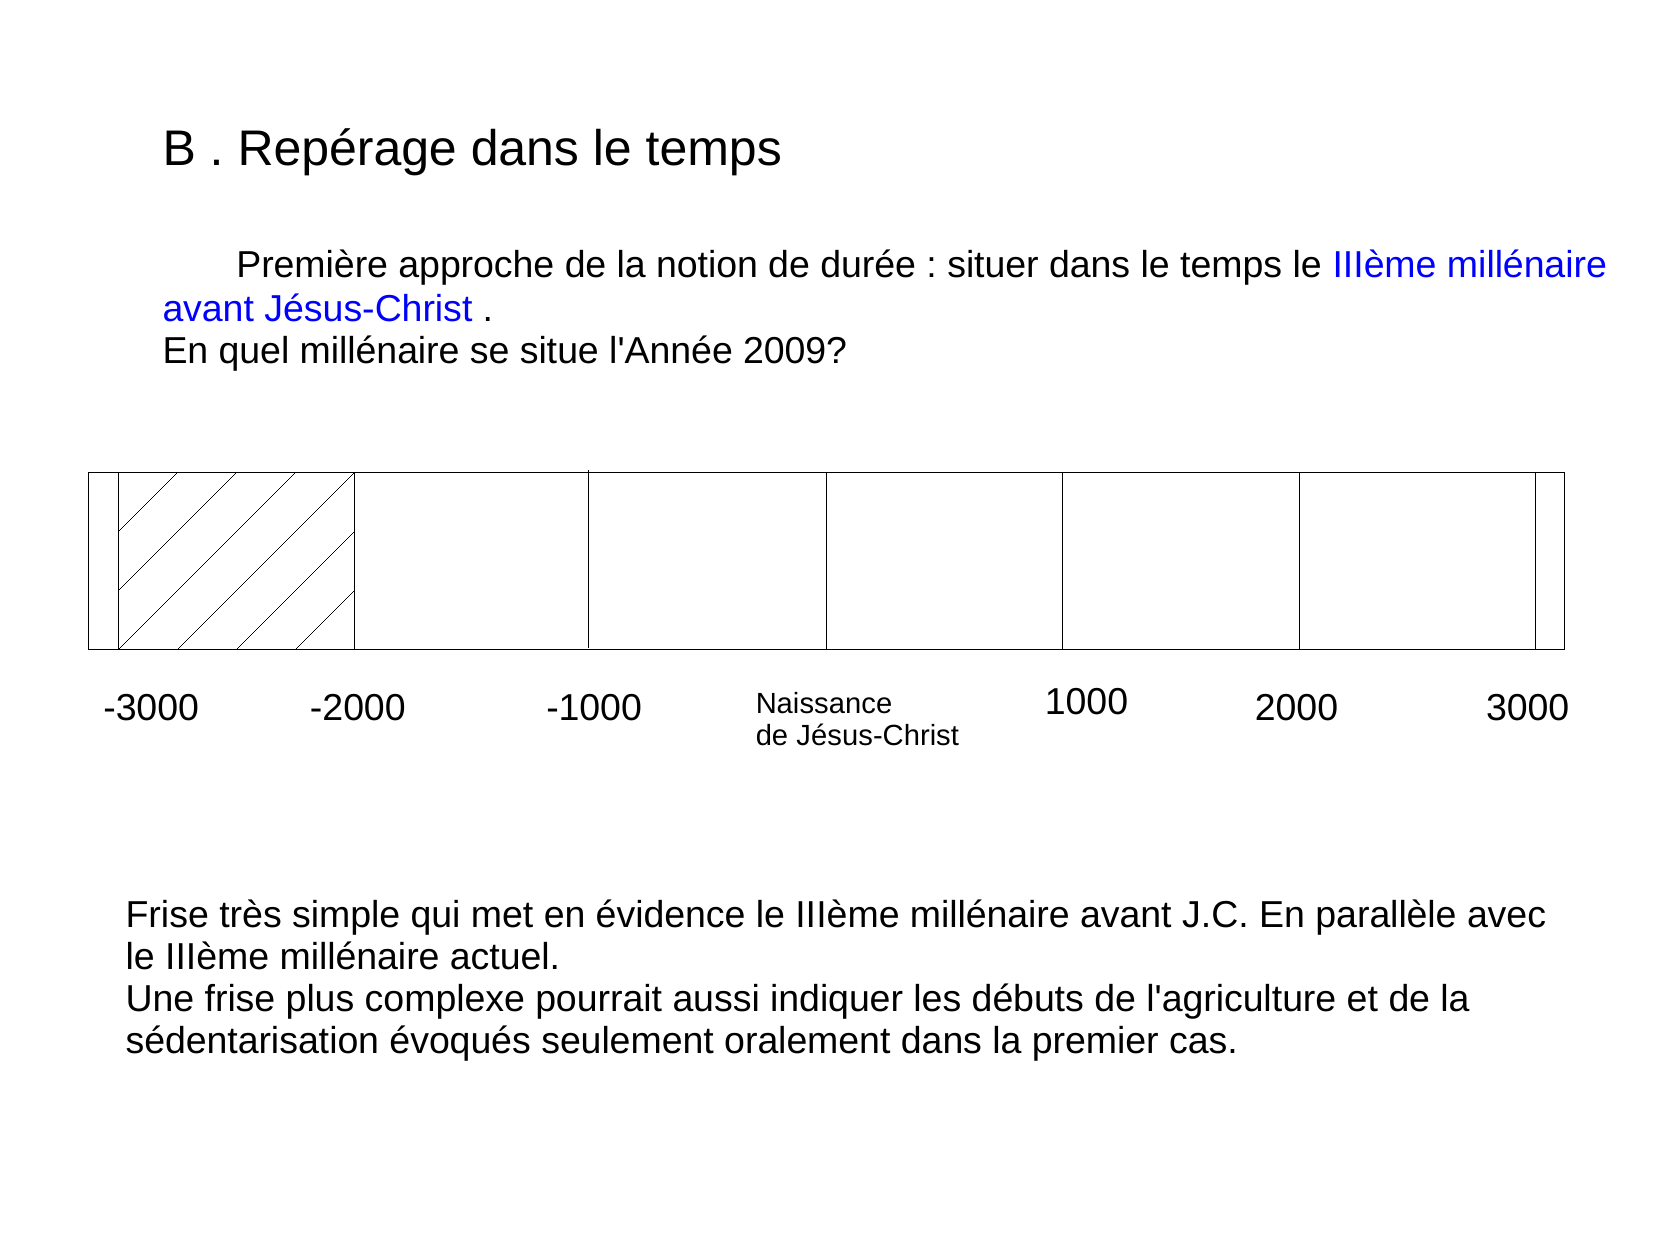

B . Repérage dans le temps
	Première approche de la notion de durée : situer dans le temps le IIIème millénaire
avant Jésus-Christ .
En quel millénaire se situe l'Année 2009?
1000
-3000
-2000
-1000
Naissance
de Jésus-Christ
2000
3000
Frise très simple qui met en évidence le IIIème millénaire avant J.C. En parallèle avec
le IIIème millénaire actuel.
Une frise plus complexe pourrait aussi indiquer les débuts de l'agriculture et de la
sédentarisation évoqués seulement oralement dans la premier cas.